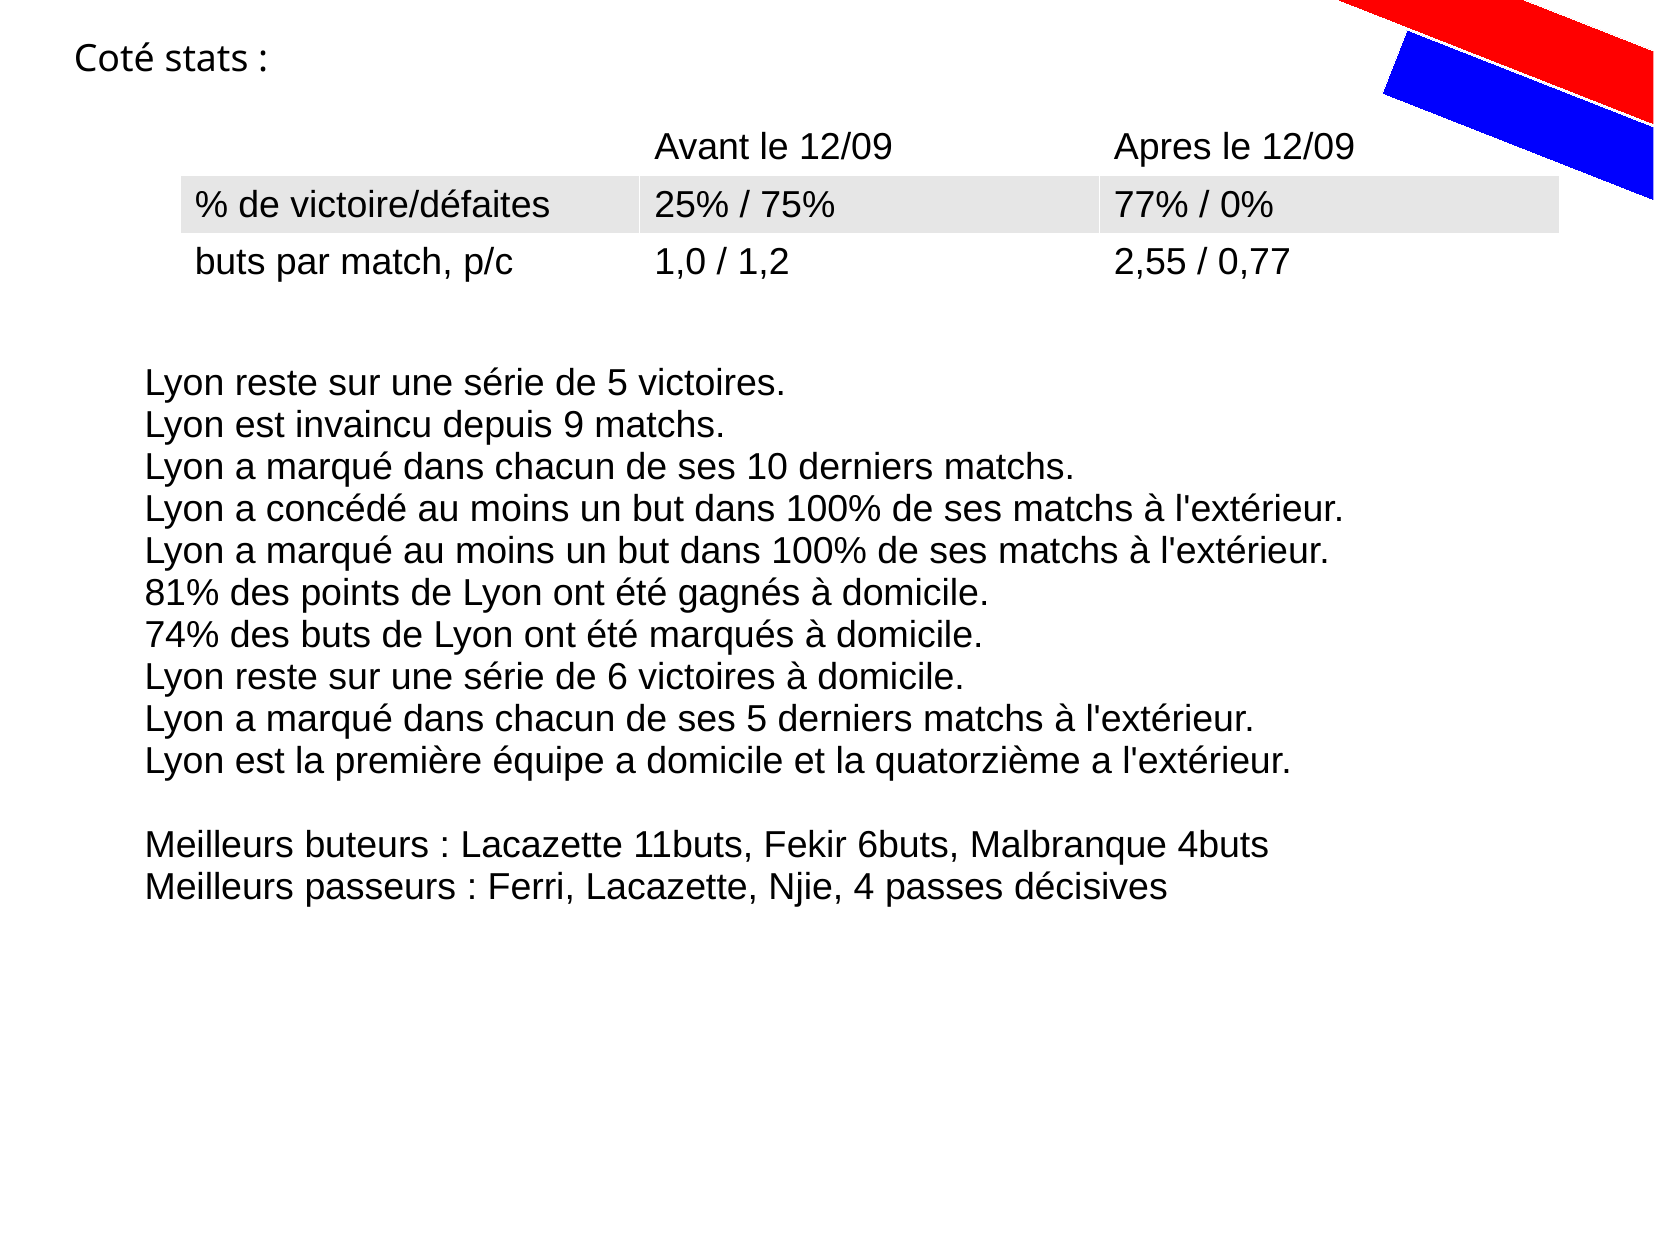

Coté stats :
| | Avant le 12/09 | Apres le 12/09 |
| --- | --- | --- |
| % de victoire/défaites | 25% / 75% | 77% / 0% |
| buts par match, p/c | 1,0 / 1,2 | 2,55 / 0,77 |
Lyon reste sur une série de 5 victoires.
Lyon est invaincu depuis 9 matchs.
Lyon a marqué dans chacun de ses 10 derniers matchs.
Lyon a concédé au moins un but dans 100% de ses matchs à l'extérieur. Lyon a marqué au moins un but dans 100% de ses matchs à l'extérieur.
81% des points de Lyon ont été gagnés à domicile.
74% des buts de Lyon ont été marqués à domicile.
Lyon reste sur une série de 6 victoires à domicile.
Lyon a marqué dans chacun de ses 5 derniers matchs à l'extérieur.
Lyon est la première équipe a domicile et la quatorzième a l'extérieur.
Meilleurs buteurs : Lacazette 11buts, Fekir 6buts, Malbranque 4buts
Meilleurs passeurs : Ferri, Lacazette, Njie, 4 passes décisives